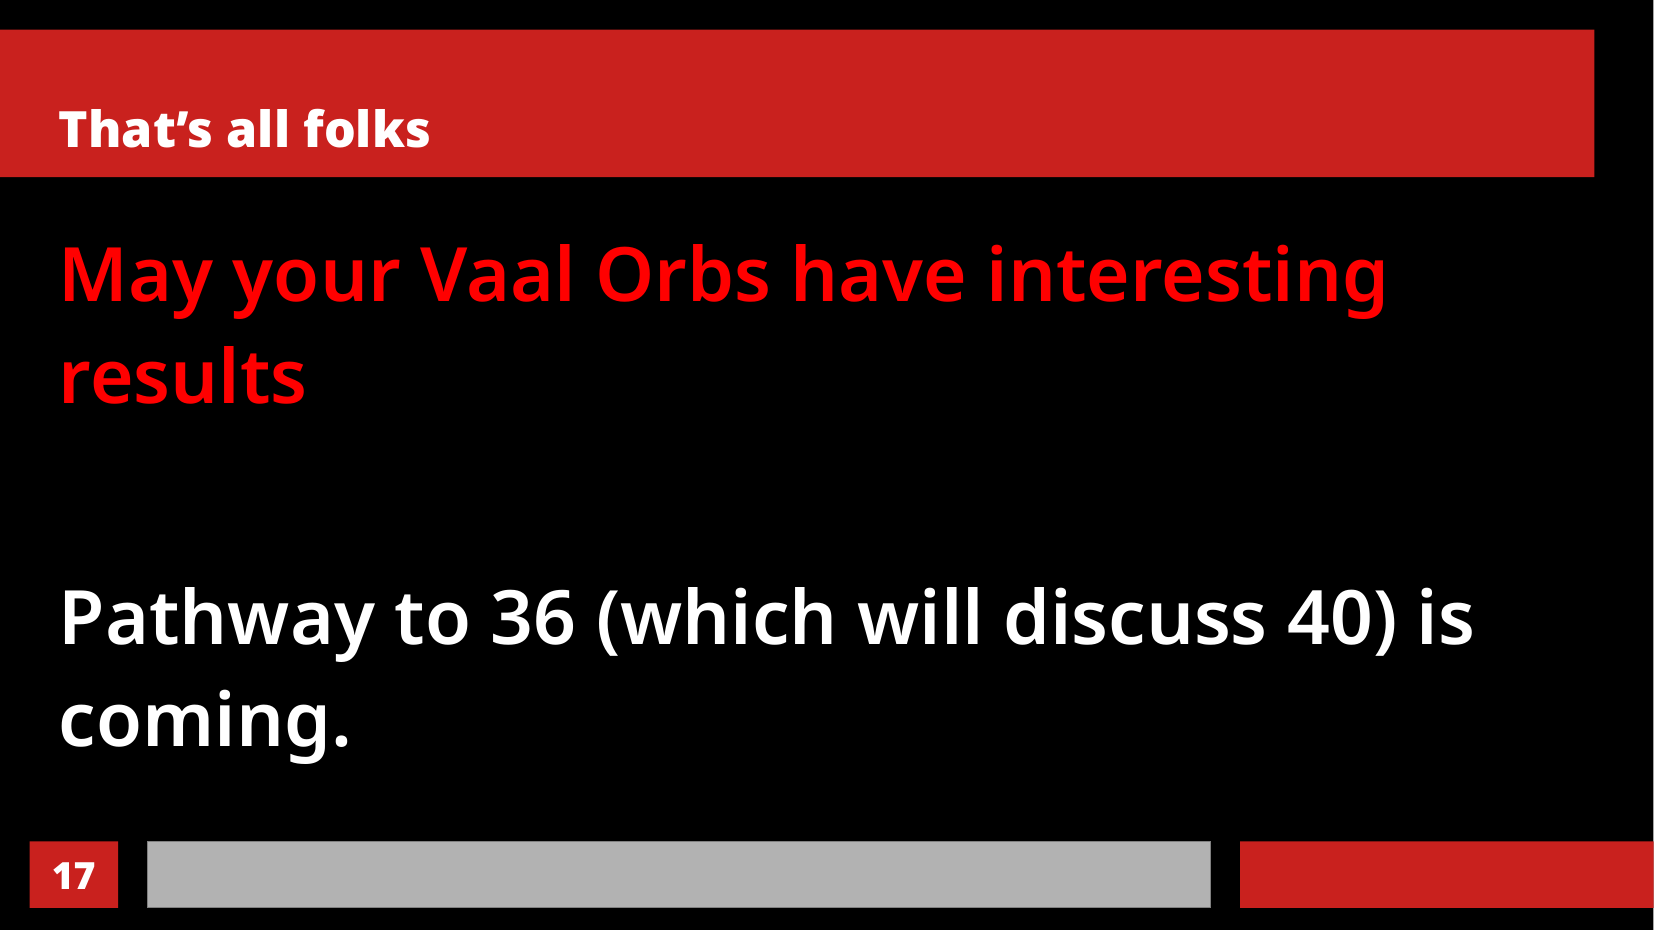

# That’s all folks
May your Vaal Orbs have interesting results
Pathway to 36 (which will discuss 40) is coming.
17